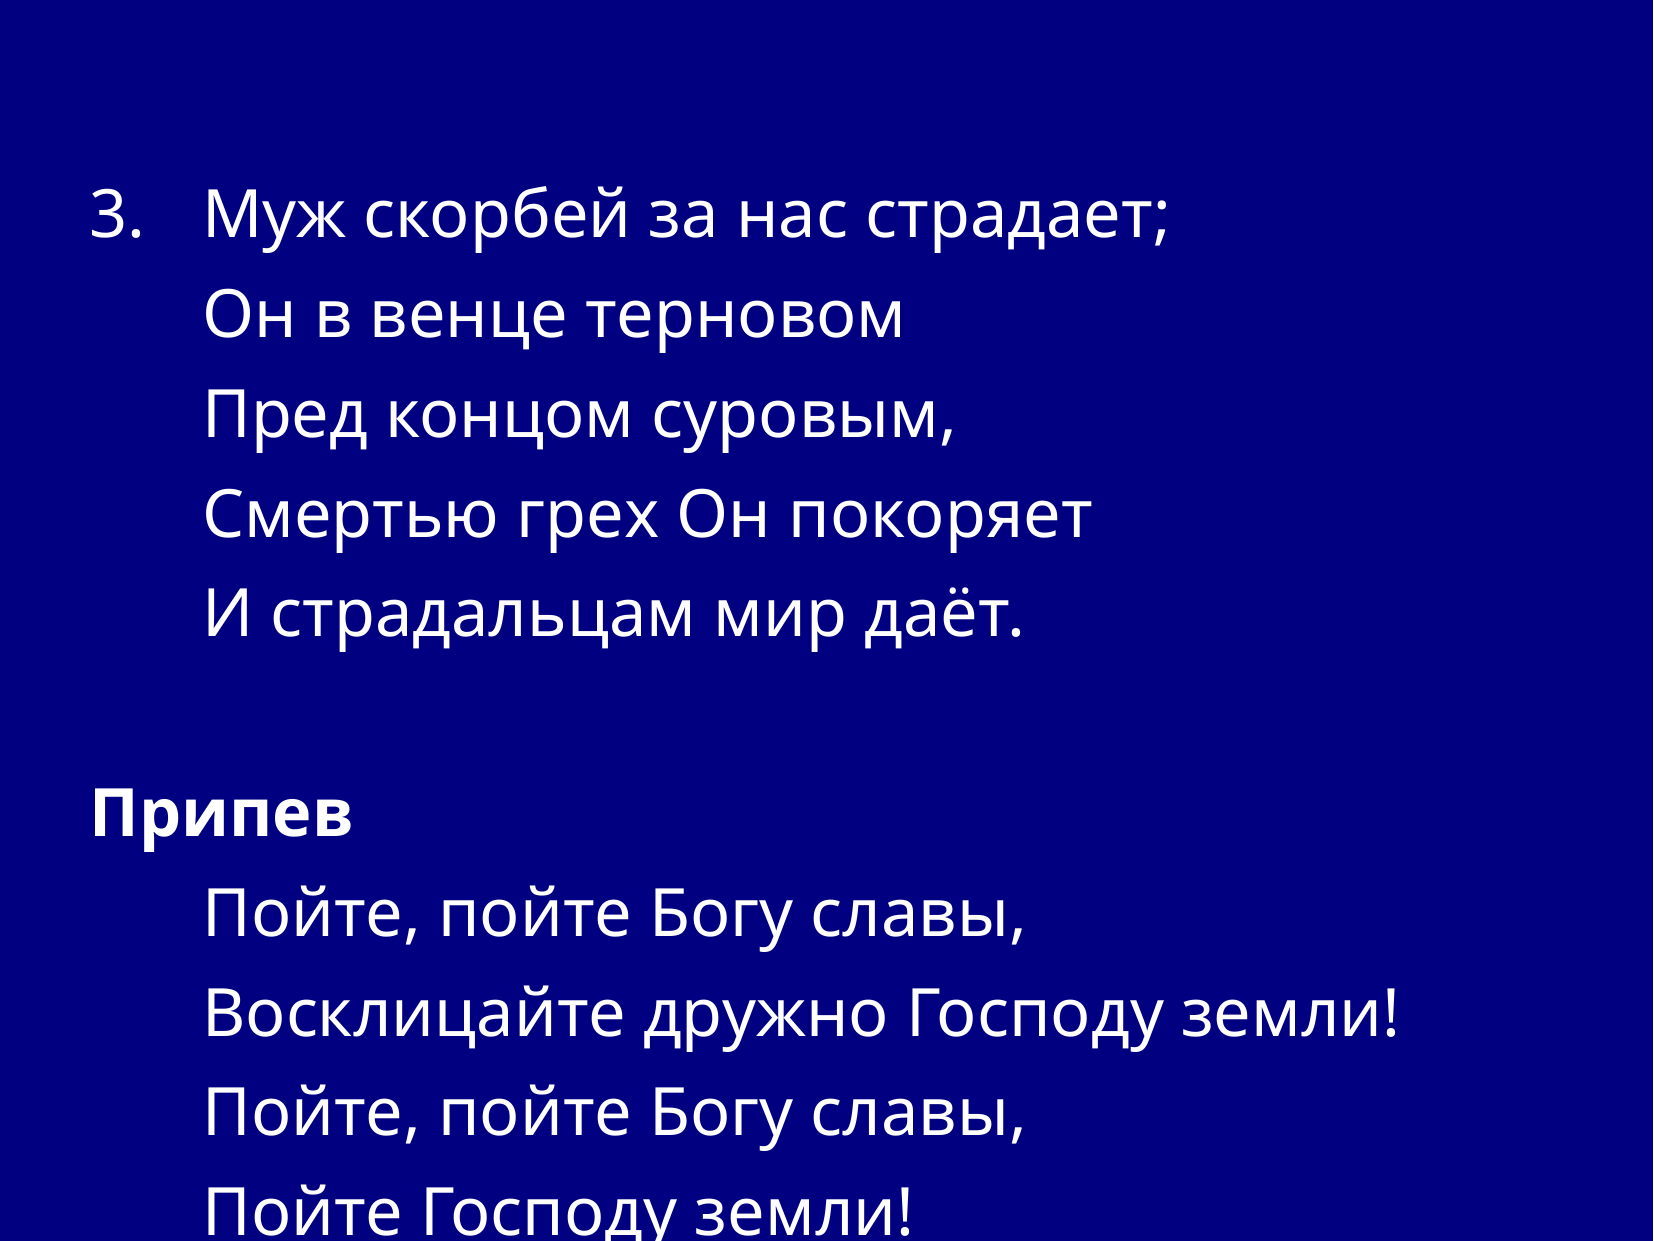

3.	Муж скорбей за нас страдает;
	Он в венце терновом
	Пред концом суровым,
	Смертью грех Он покоряет
	И страдальцам мир даёт.
Припев
	Пойте, пойте Богу славы,
	Восклицайте дружно Господу земли!
	Пойте, пойте Богу славы,
	Пойте Господу земли!